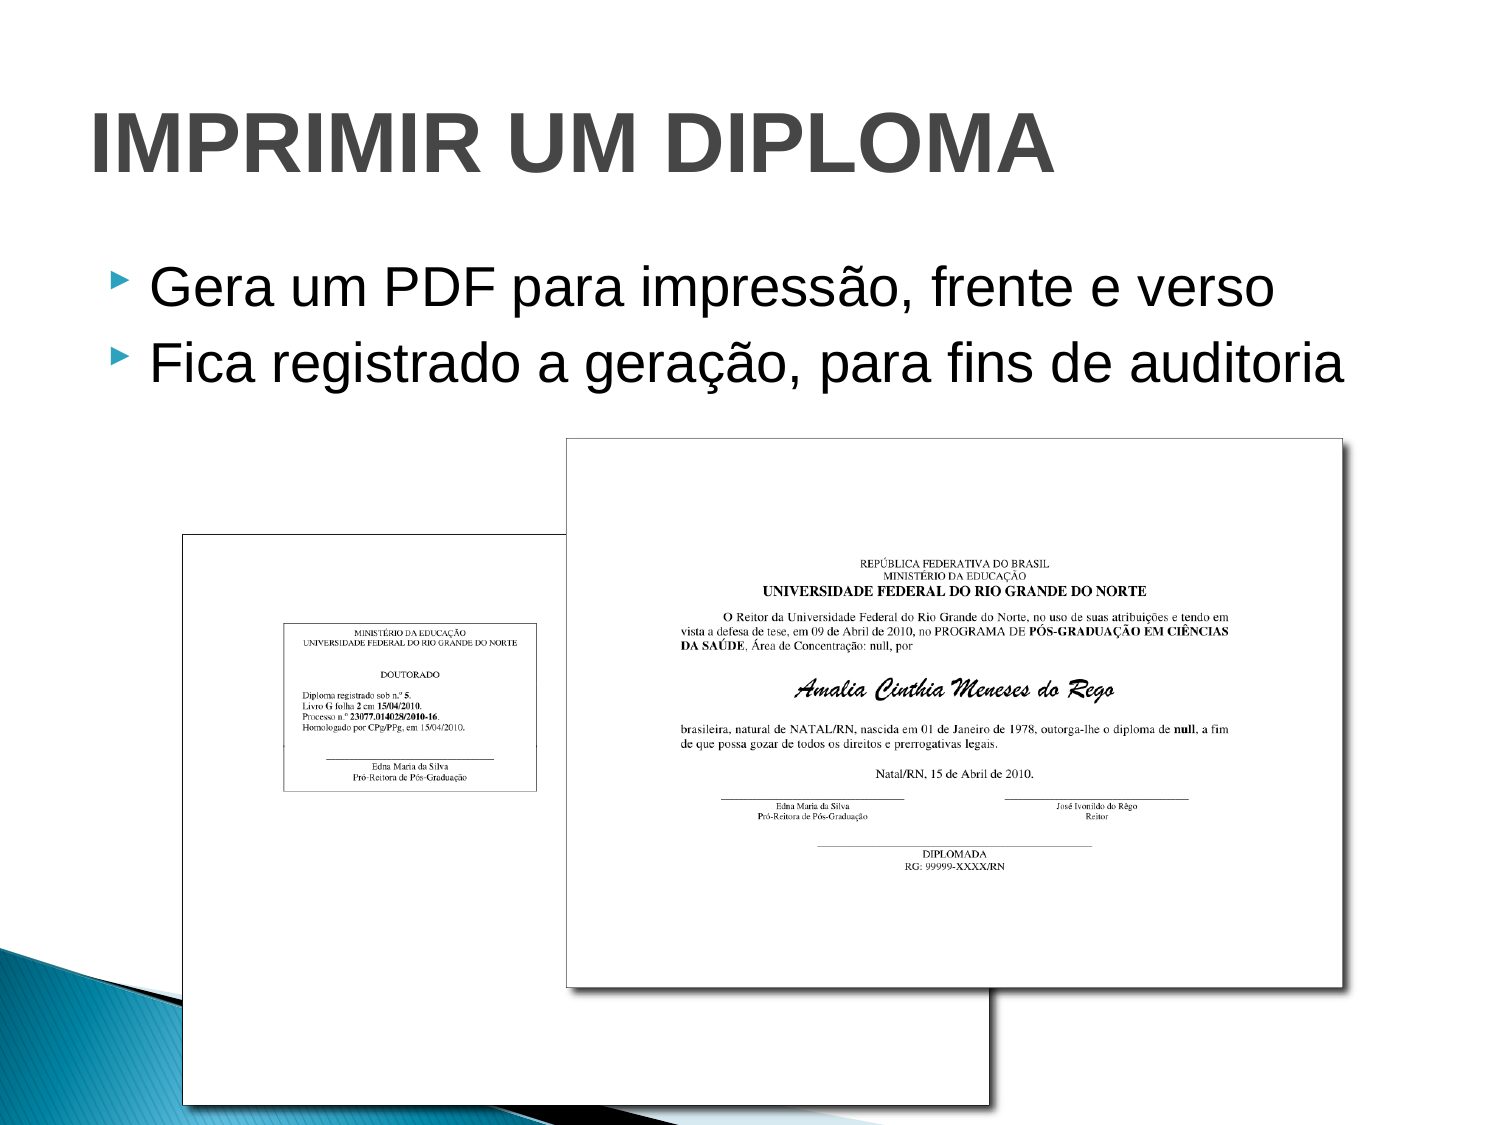

# IMPRIMIR UM DIPLOMA
Gera um PDF para impressão, frente e verso
Fica registrado a geração, para fins de auditoria